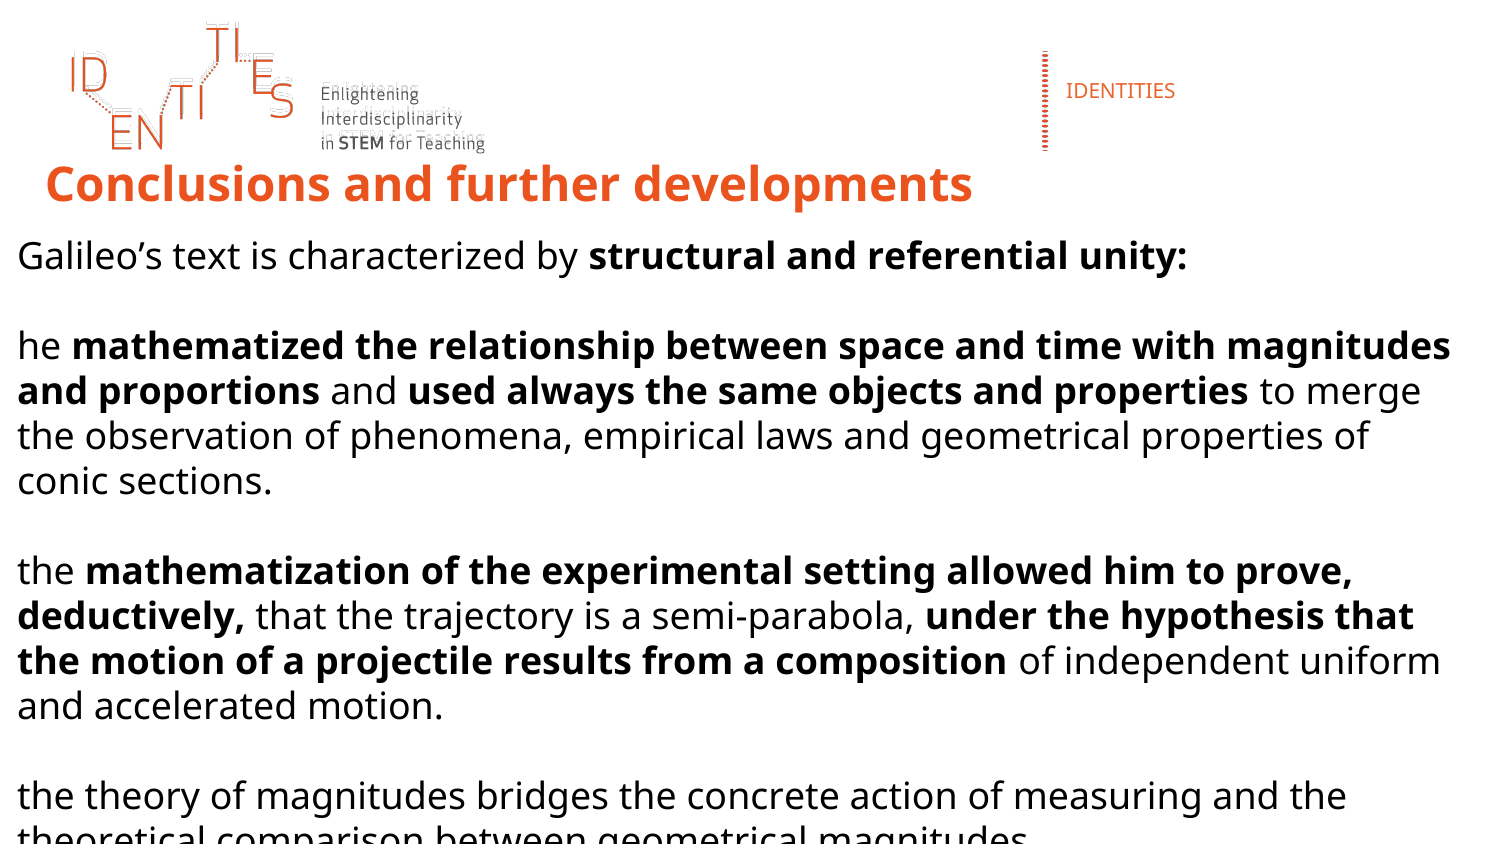

IDENTITIES
Conclusions and further developments
Galileo’s text is characterized by structural and referential unity:
he mathematized the relationship between space and time with magnitudes and proportions and used always the same objects and properties to merge the observation of phenomena, empirical laws and geometrical properties of conic sections.
the mathematization of the experimental setting allowed him to prove, deductively, that the trajectory is a semi-parabola, under the hypothesis that the motion of a projectile results from a composition of independent uniform and accelerated motion.
the theory of magnitudes bridges the concrete action of measuring and the theoretical comparison between geometrical magnitudes.